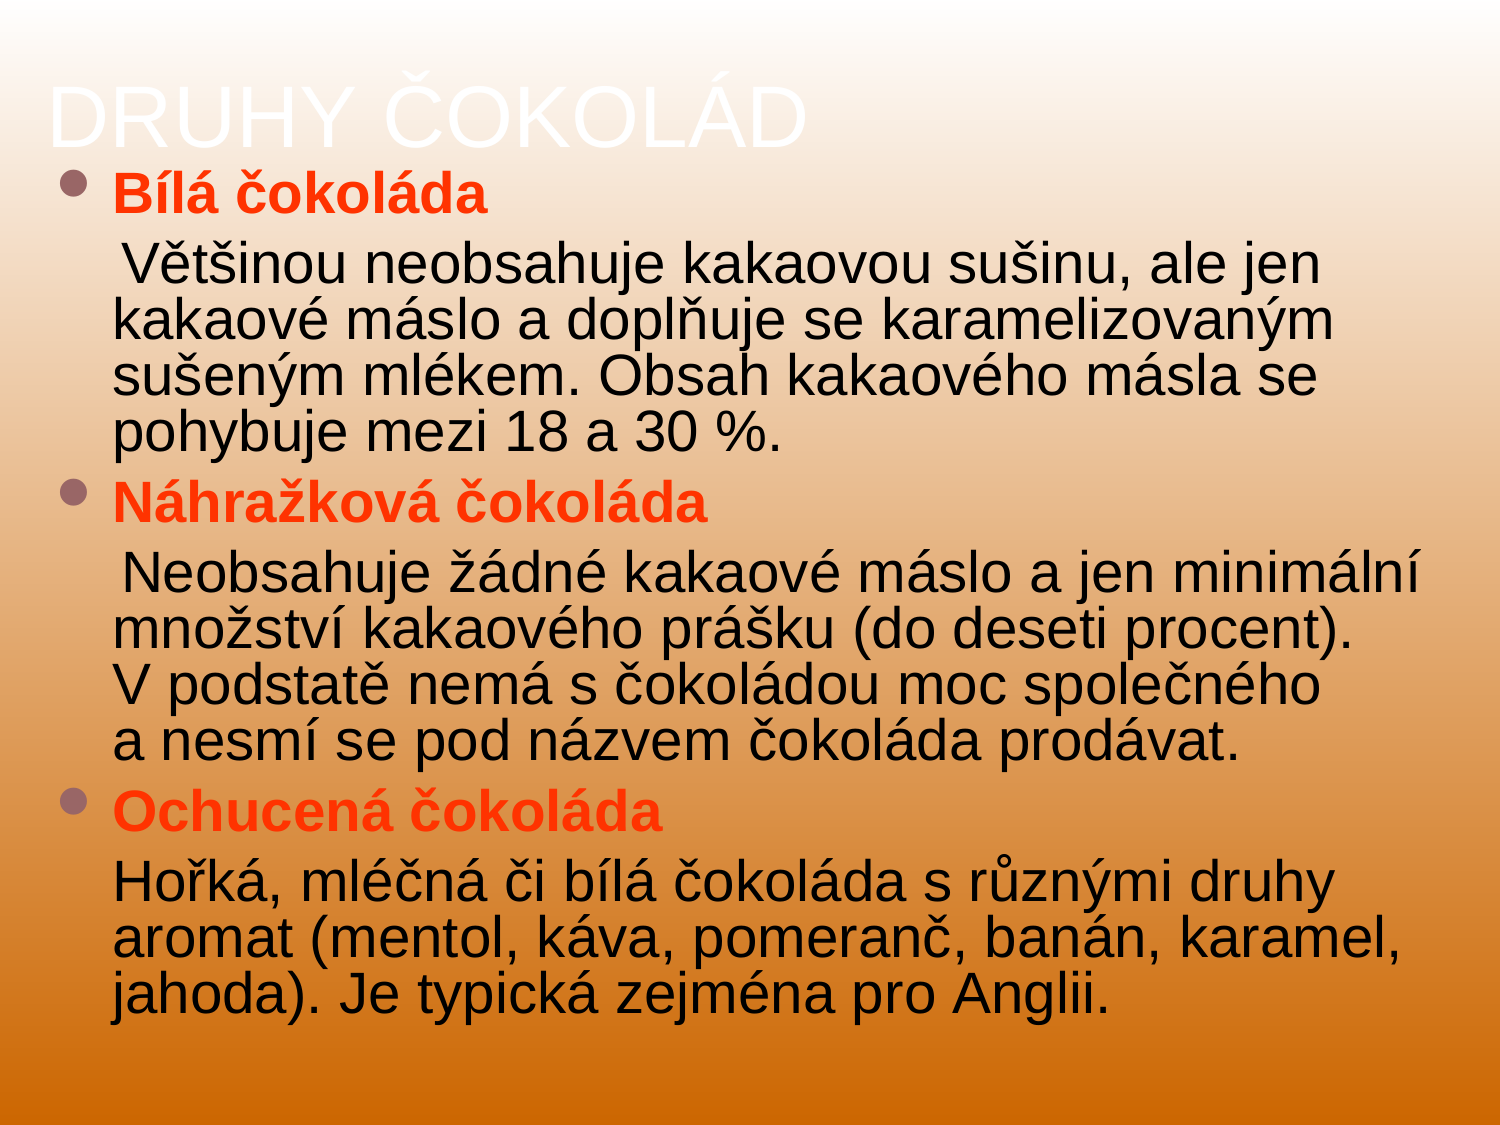

# DRUHY ČOKOLÁD
Bílá čokoláda
 Většinou neobsahuje kakaovou sušinu, ale jen kakaové máslo a doplňuje se karamelizovaným sušeným mlékem. Obsah kakaového másla se pohybuje mezi 18 a 30 %.
Náhražková čokoláda
 Neobsahuje žádné kakaové máslo a jen minimální množství kakaového prášku (do deseti procent). V podstatě nemá s čokoládou moc společného
a nesmí se pod názvem čokoláda prodávat.
Ochucená čokoláda
	Hořká, mléčná či bílá čokoláda s různými druhy aromat (mentol, káva, pomeranč, banán, karamel, jahoda). Je typická zejména pro Anglii.